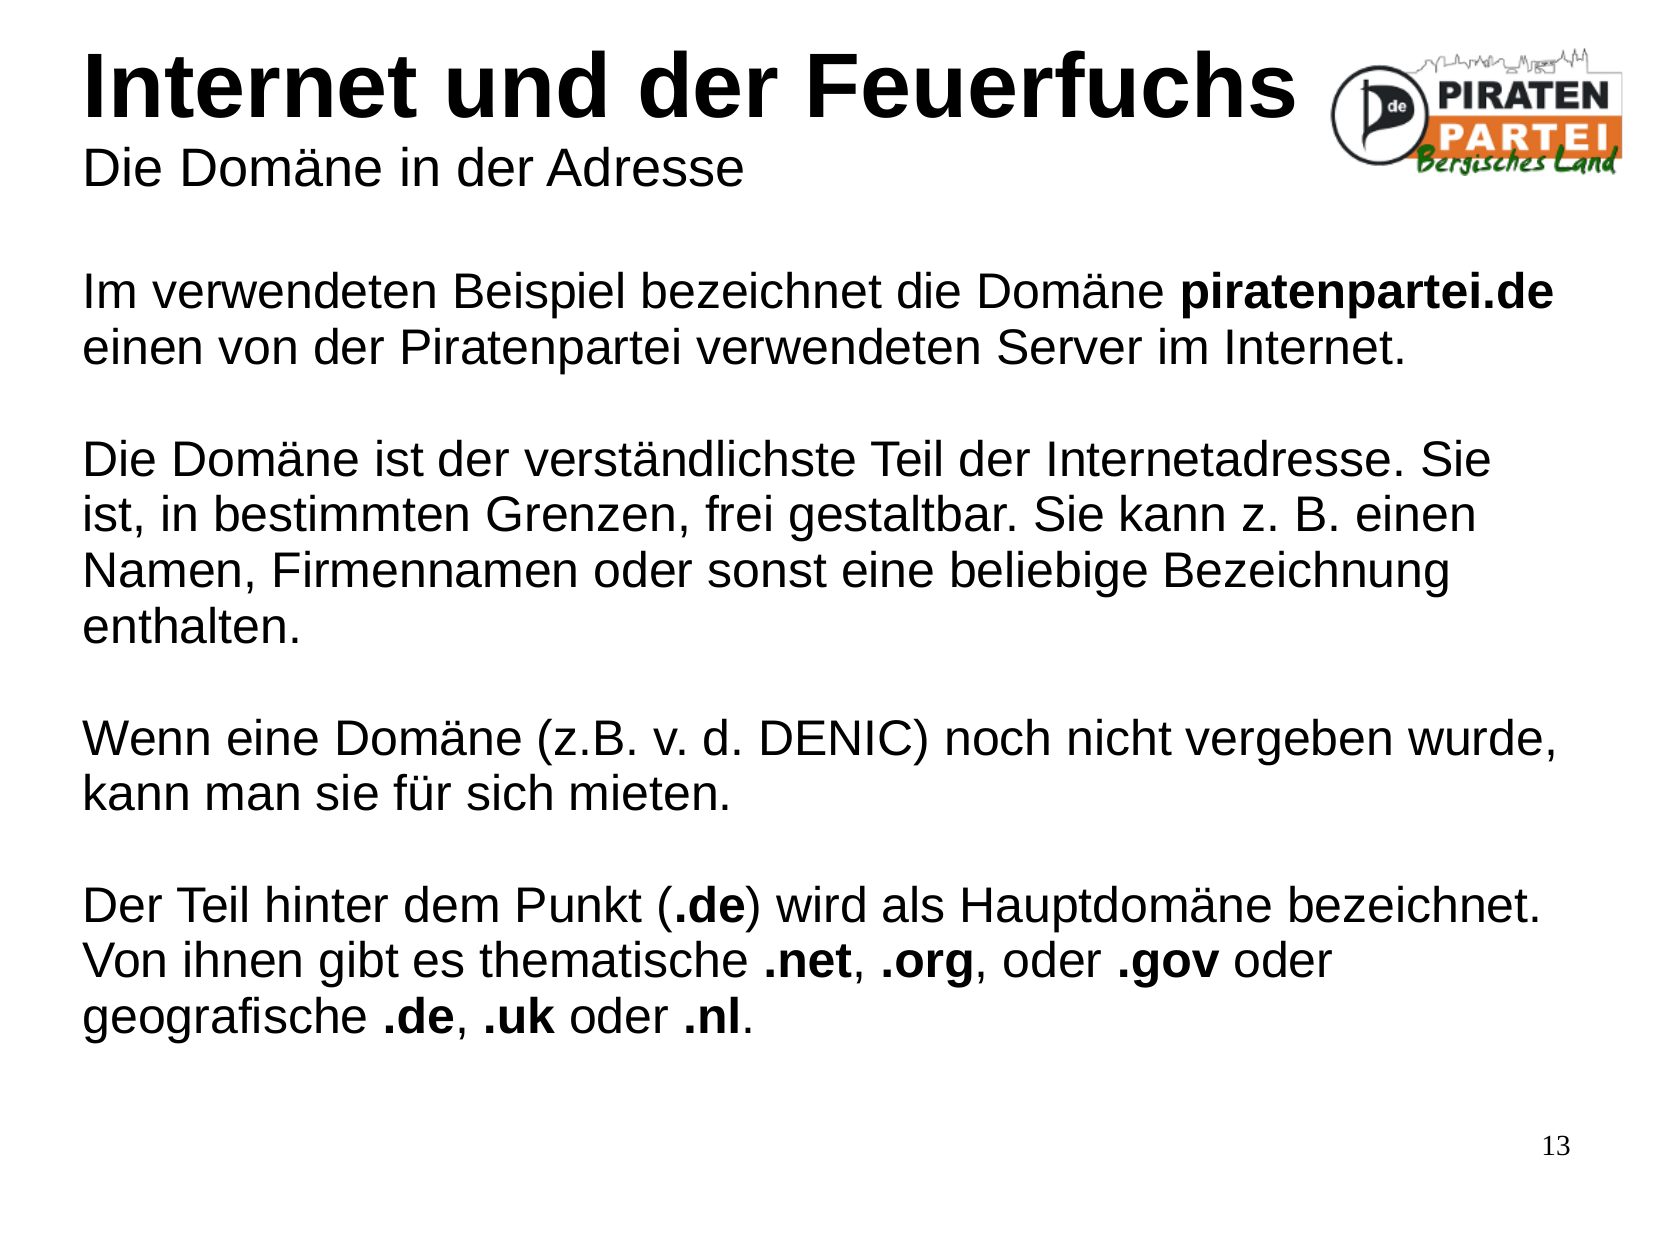

# Internet und der Feuerfuchs Die Domäne in der Adresse
Im verwendeten Beispiel bezeichnet die Domäne piratenpartei.de einen von der Piratenpartei verwendeten Server im Internet.
Die Domäne ist der verständlichste Teil der Internetadresse. Sie ist, in bestimmten Grenzen, frei gestaltbar. Sie kann z. B. einen Namen, Firmennamen oder sonst eine beliebige Bezeichnung enthalten.
Wenn eine Domäne (z.B. v. d. DENIC) noch nicht vergeben wurde, kann man sie für sich mieten.
Der Teil hinter dem Punkt (.de) wird als Hauptdomäne bezeichnet. Von ihnen gibt es thematische .net, .org, oder .gov oder geografische .de, .uk oder .nl.
13